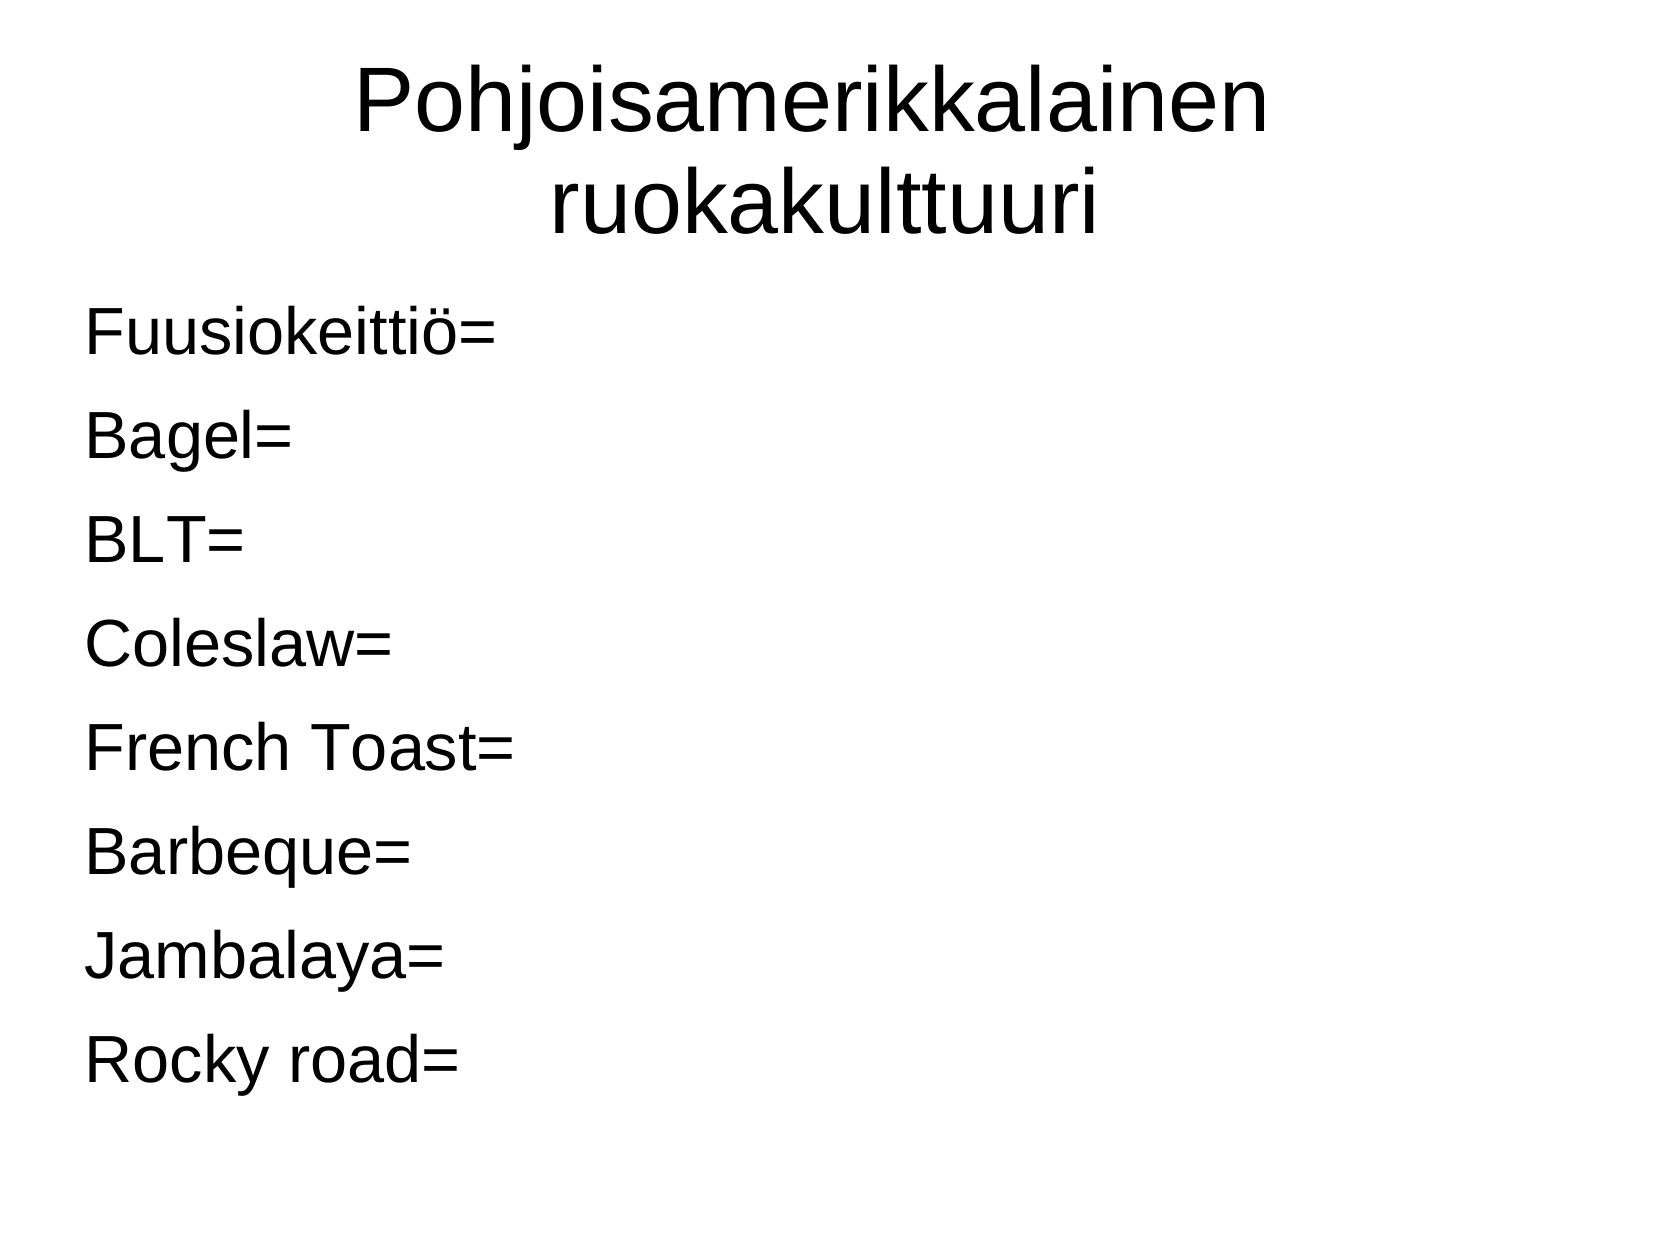

# Pohjoisamerikkalainen ruokakulttuuri
Fuusiokeittiö=
Bagel=
BLT=
Coleslaw=
French Toast=
Barbeque=
Jambalaya=
Rocky road=